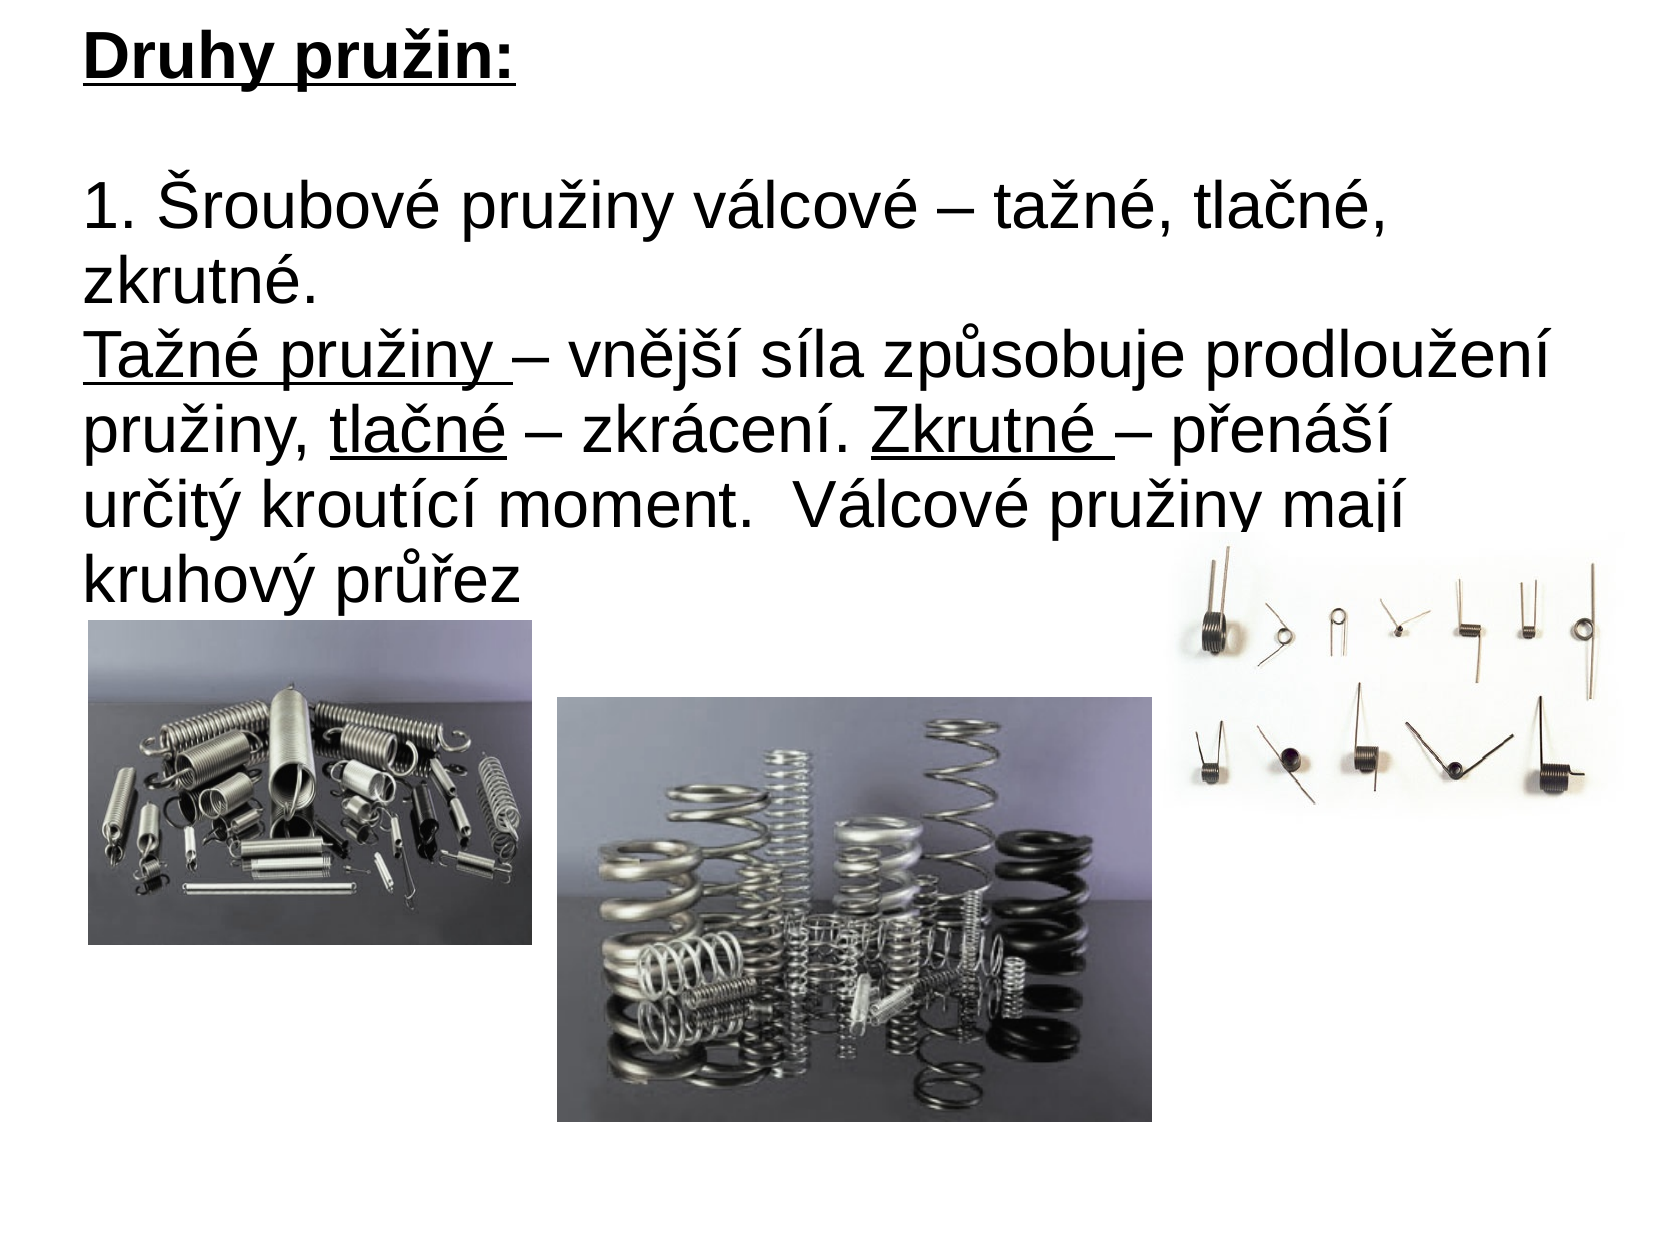

# Druhy pružin:
1. Šroubové pružiny válcové – tažné, tlačné, zkrutné.
Tažné pružiny – vnější síla způsobuje prodloužení pružiny, tlačné – zkrácení. Zkrutné – přenáší určitý kroutící moment. Válcové pružiny mají kruhový průřez